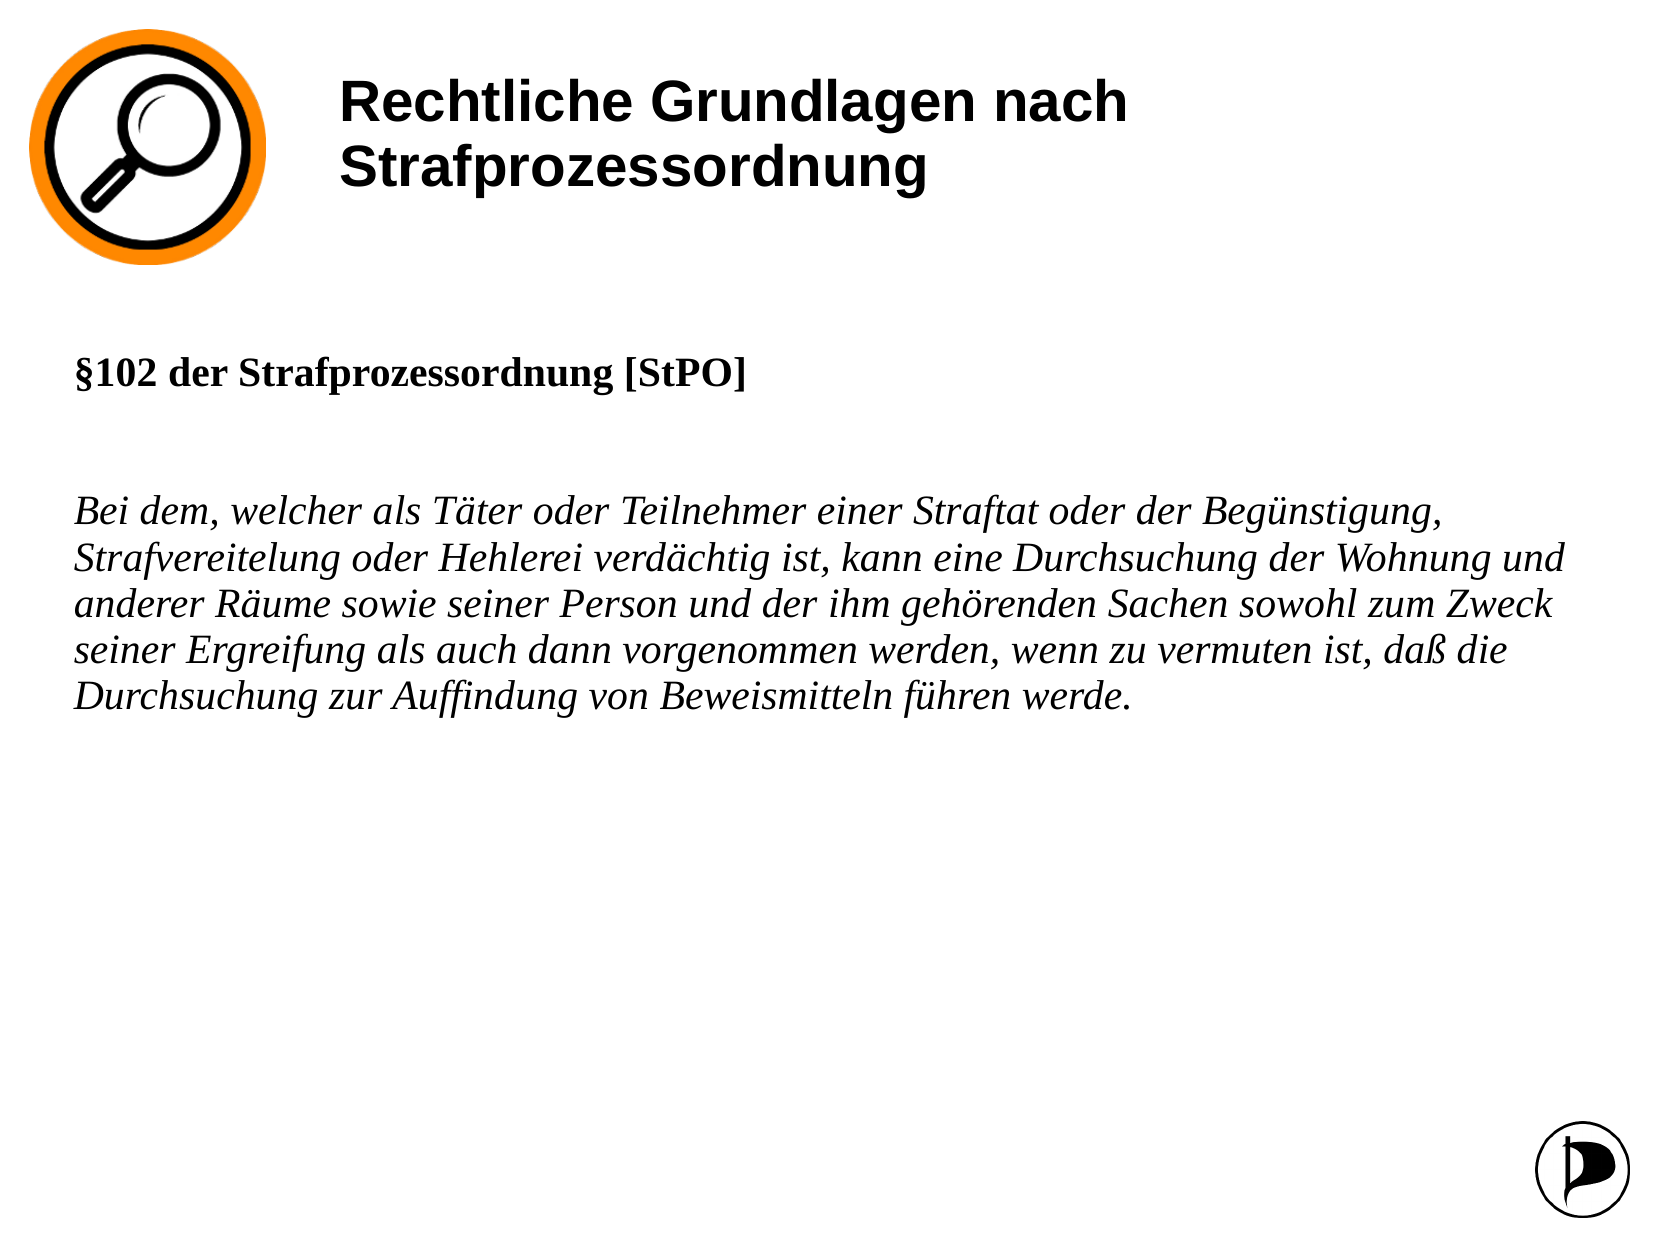

Rechtliche Grundlagen nach Strafprozessordnung
§102 der Strafprozessordnung [StPO]
Bei dem, welcher als Täter oder Teilnehmer einer Straftat oder der Begünstigung, Strafvereitelung oder Hehlerei verdächtig ist, kann eine Durchsuchung der Wohnung und anderer Räume sowie seiner Person und der ihm gehörenden Sachen sowohl zum Zweck seiner Ergreifung als auch dann vorgenommen werden, wenn zu vermuten ist, daß die Durchsuchung zur Auffindung von Beweismitteln führen werde.